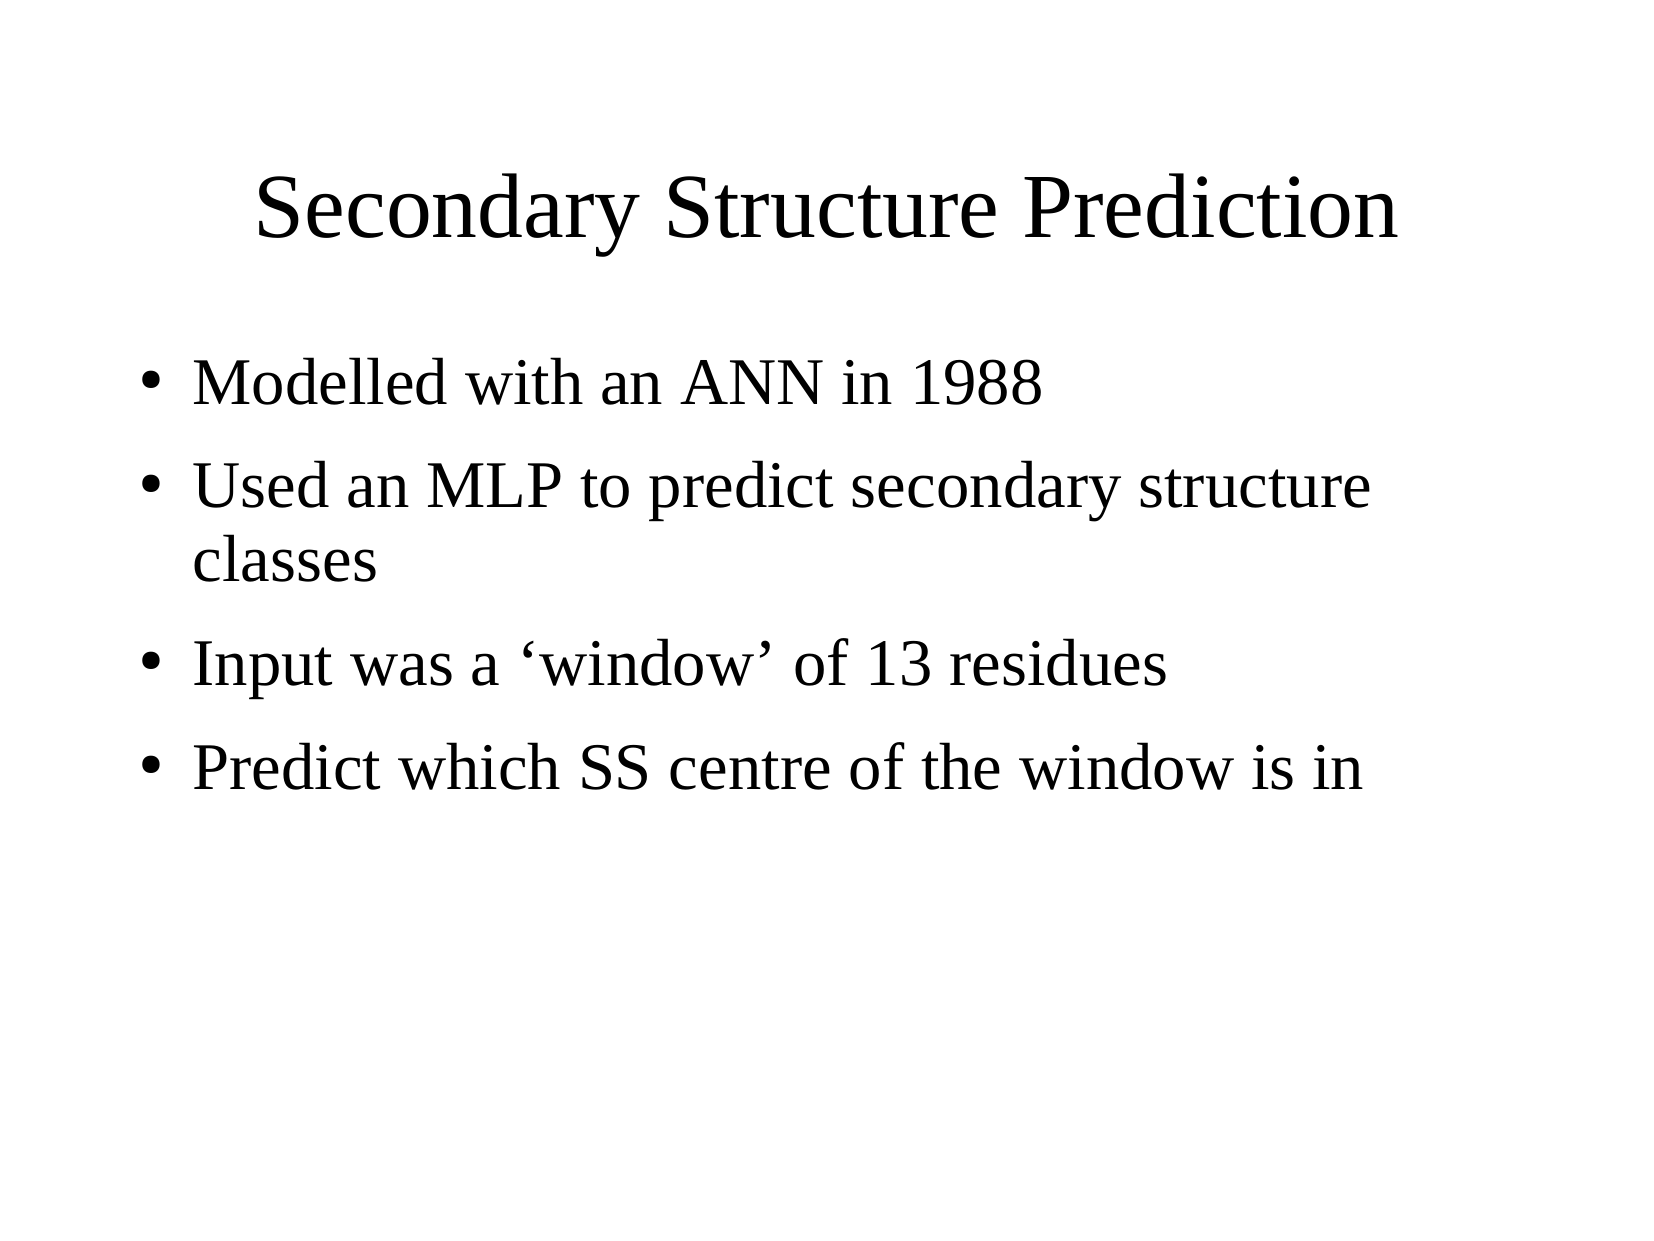

# Secondary Structure Prediction
Modelled with an ANN in 1988
Used an MLP to predict secondary structure classes
Input was a ‘window’ of 13 residues
Predict which SS centre of the window is in